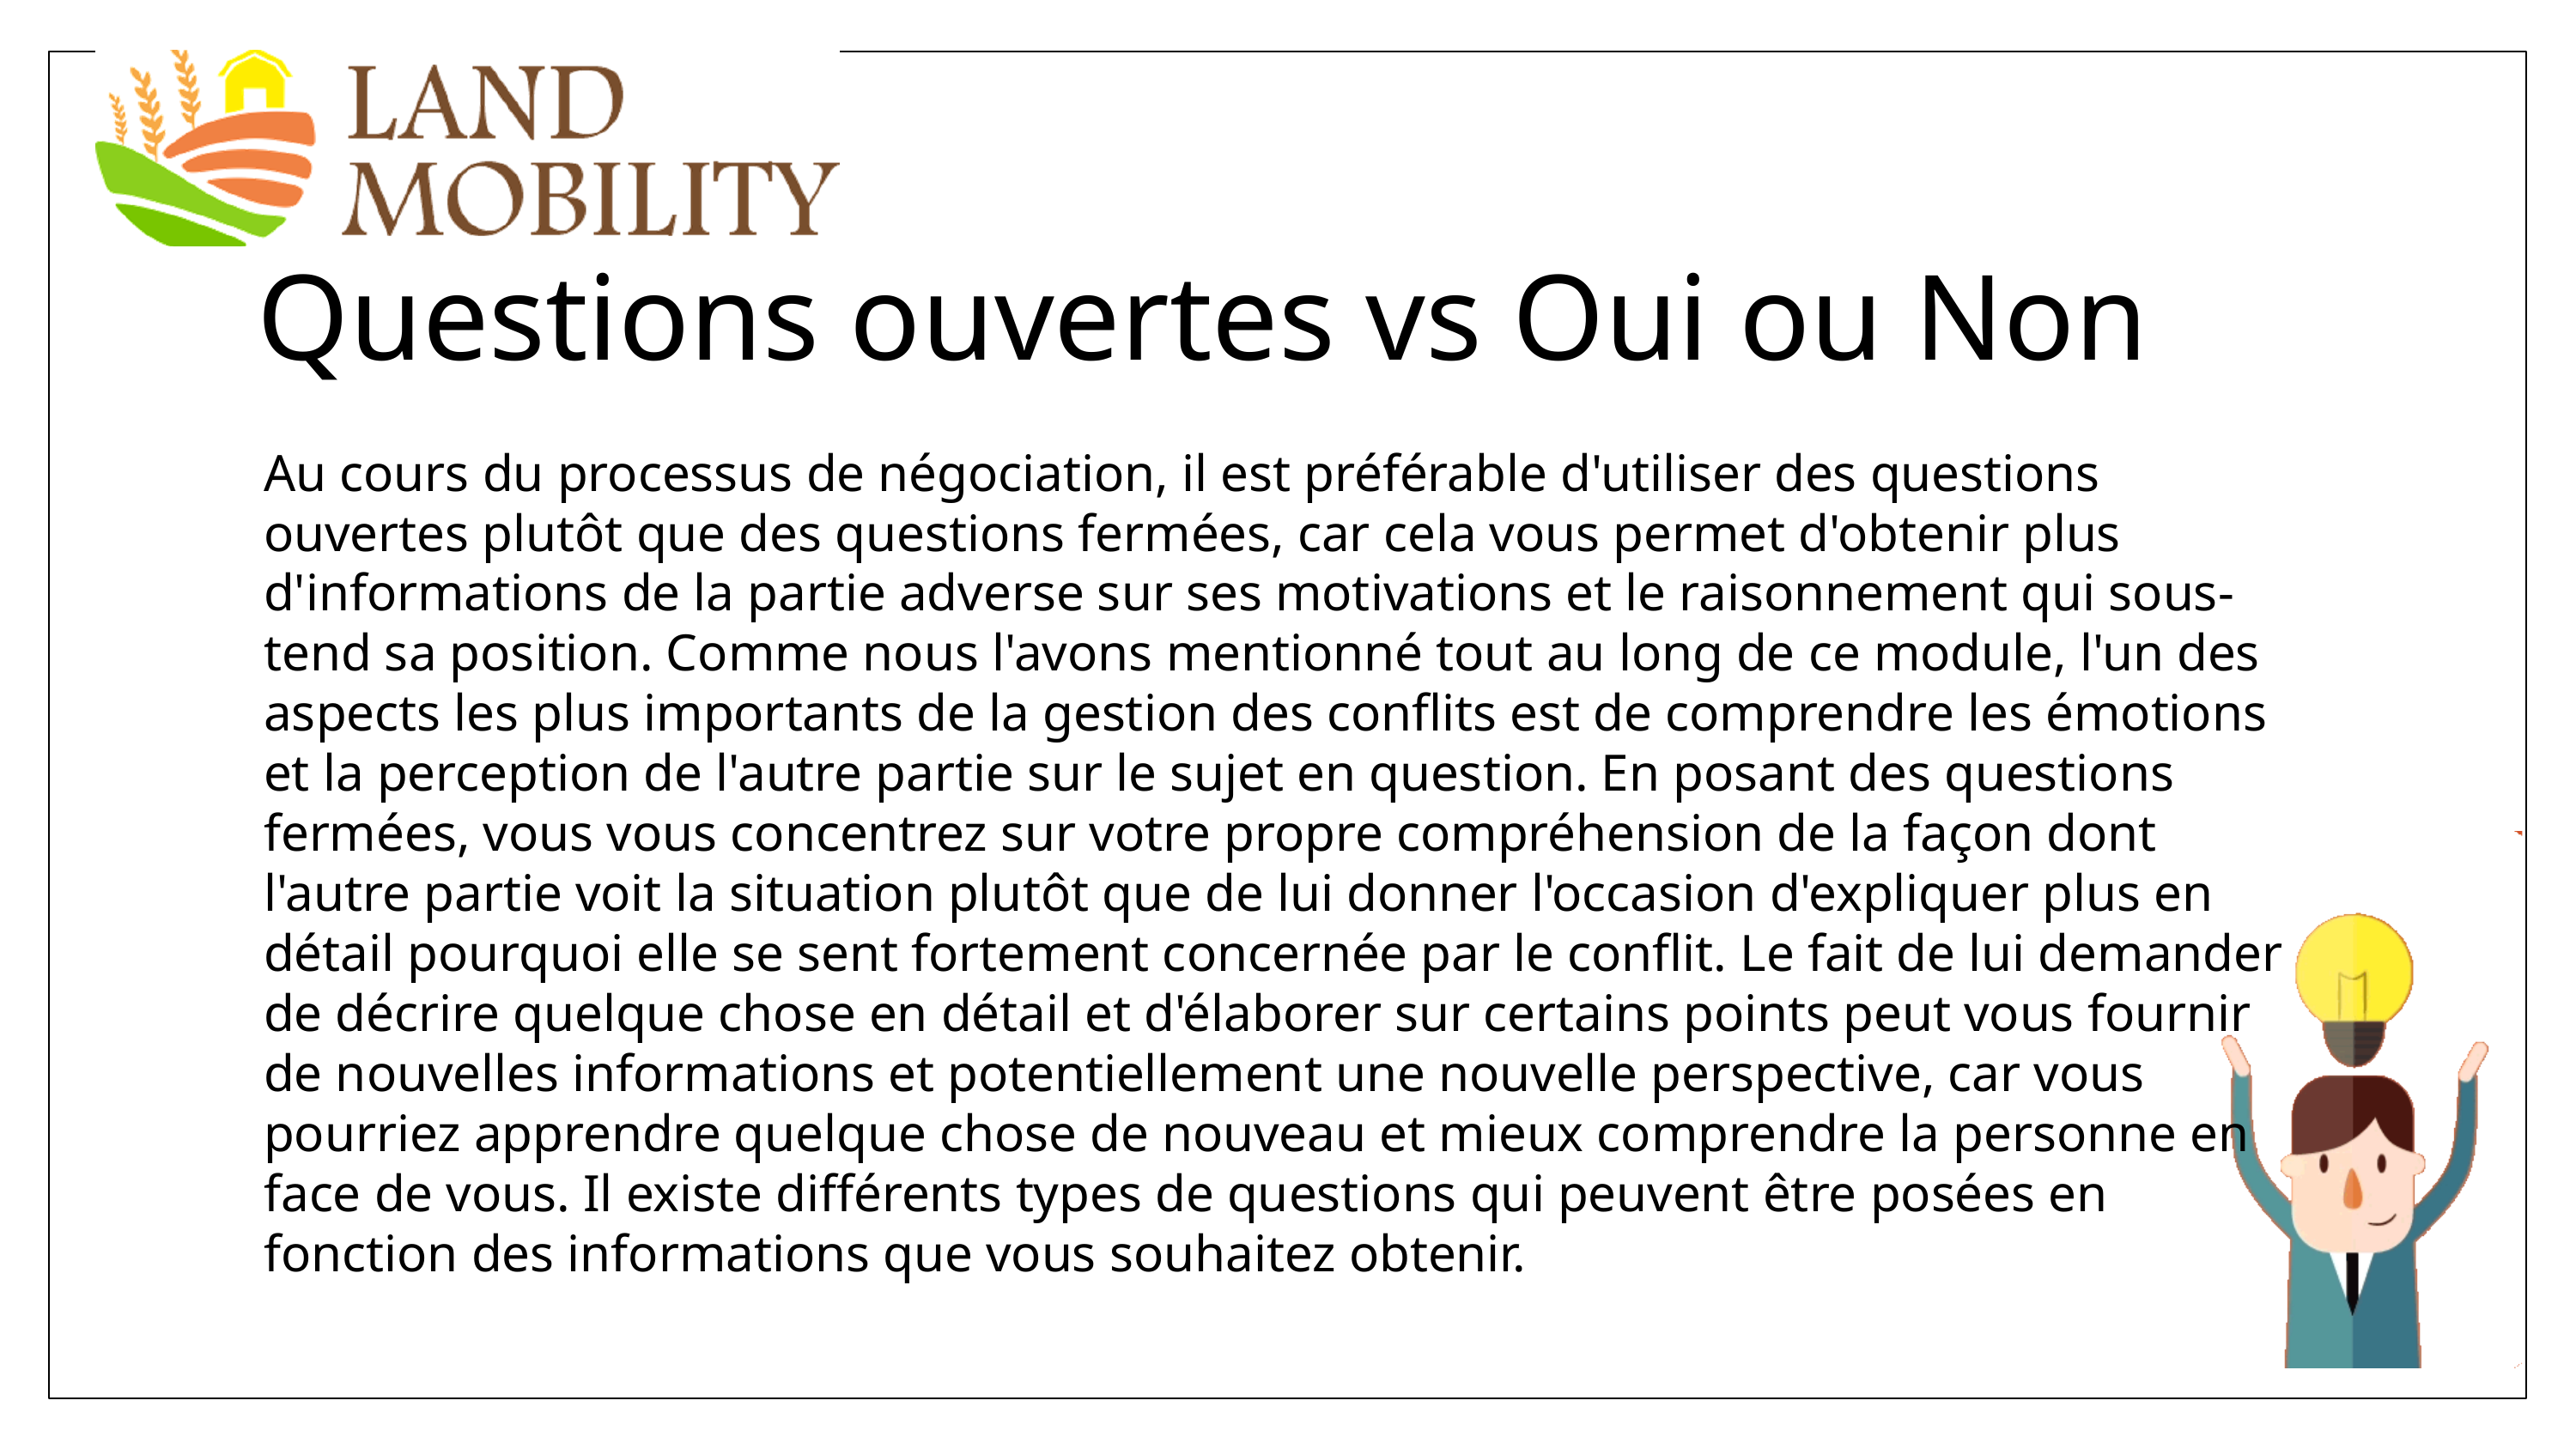

# Questions ouvertes vs Oui ou Non
Au cours du processus de négociation, il est préférable d'utiliser des questions ouvertes plutôt que des questions fermées, car cela vous permet d'obtenir plus d'informations de la partie adverse sur ses motivations et le raisonnement qui sous-tend sa position. Comme nous l'avons mentionné tout au long de ce module, l'un des aspects les plus importants de la gestion des conflits est de comprendre les émotions et la perception de l'autre partie sur le sujet en question. En posant des questions fermées, vous vous concentrez sur votre propre compréhension de la façon dont l'autre partie voit la situation plutôt que de lui donner l'occasion d'expliquer plus en détail pourquoi elle se sent fortement concernée par le conflit. Le fait de lui demander de décrire quelque chose en détail et d'élaborer sur certains points peut vous fournir de nouvelles informations et potentiellement une nouvelle perspective, car vous pourriez apprendre quelque chose de nouveau et mieux comprendre la personne en face de vous. Il existe différents types de questions qui peuvent être posées en fonction des informations que vous souhaitez obtenir.